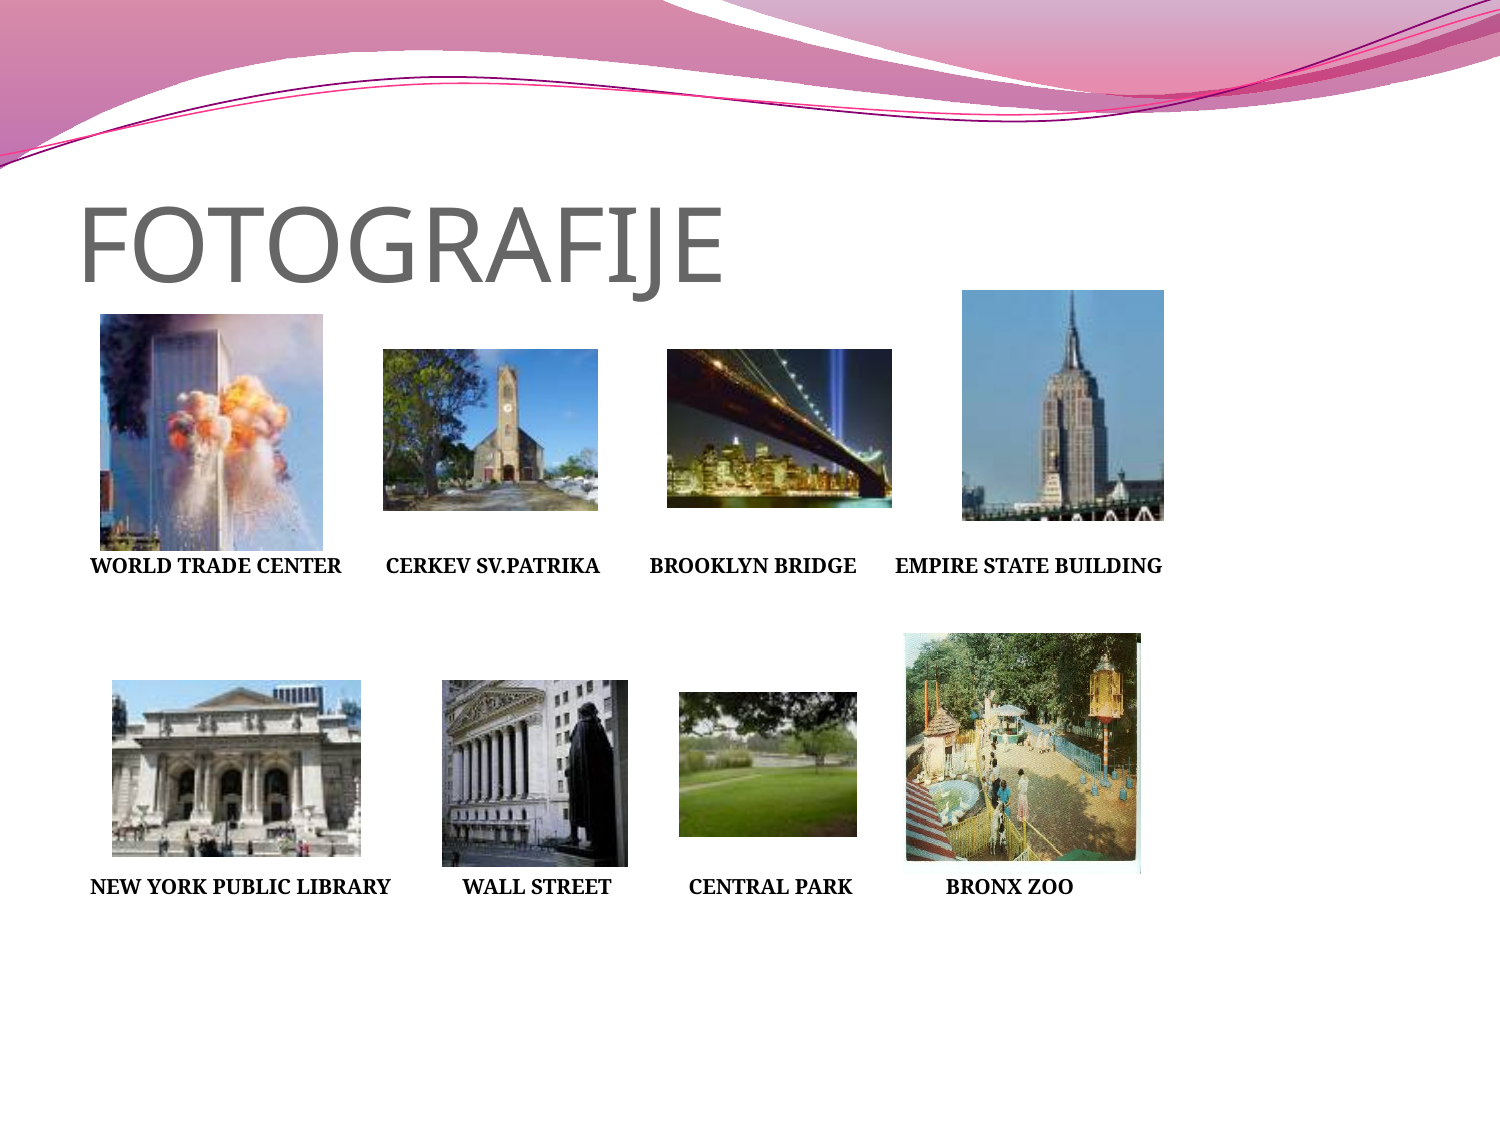

# FOTOGRAFIJE
WORLD TRADE CENTER CERKEV SV.PATRIKA BROOKLYN BRIDGE EMPIRE STATE BUILDING
NEW YORK PUBLIC LIBRARY WALL STREET CENTRAL PARK BRONX ZOO